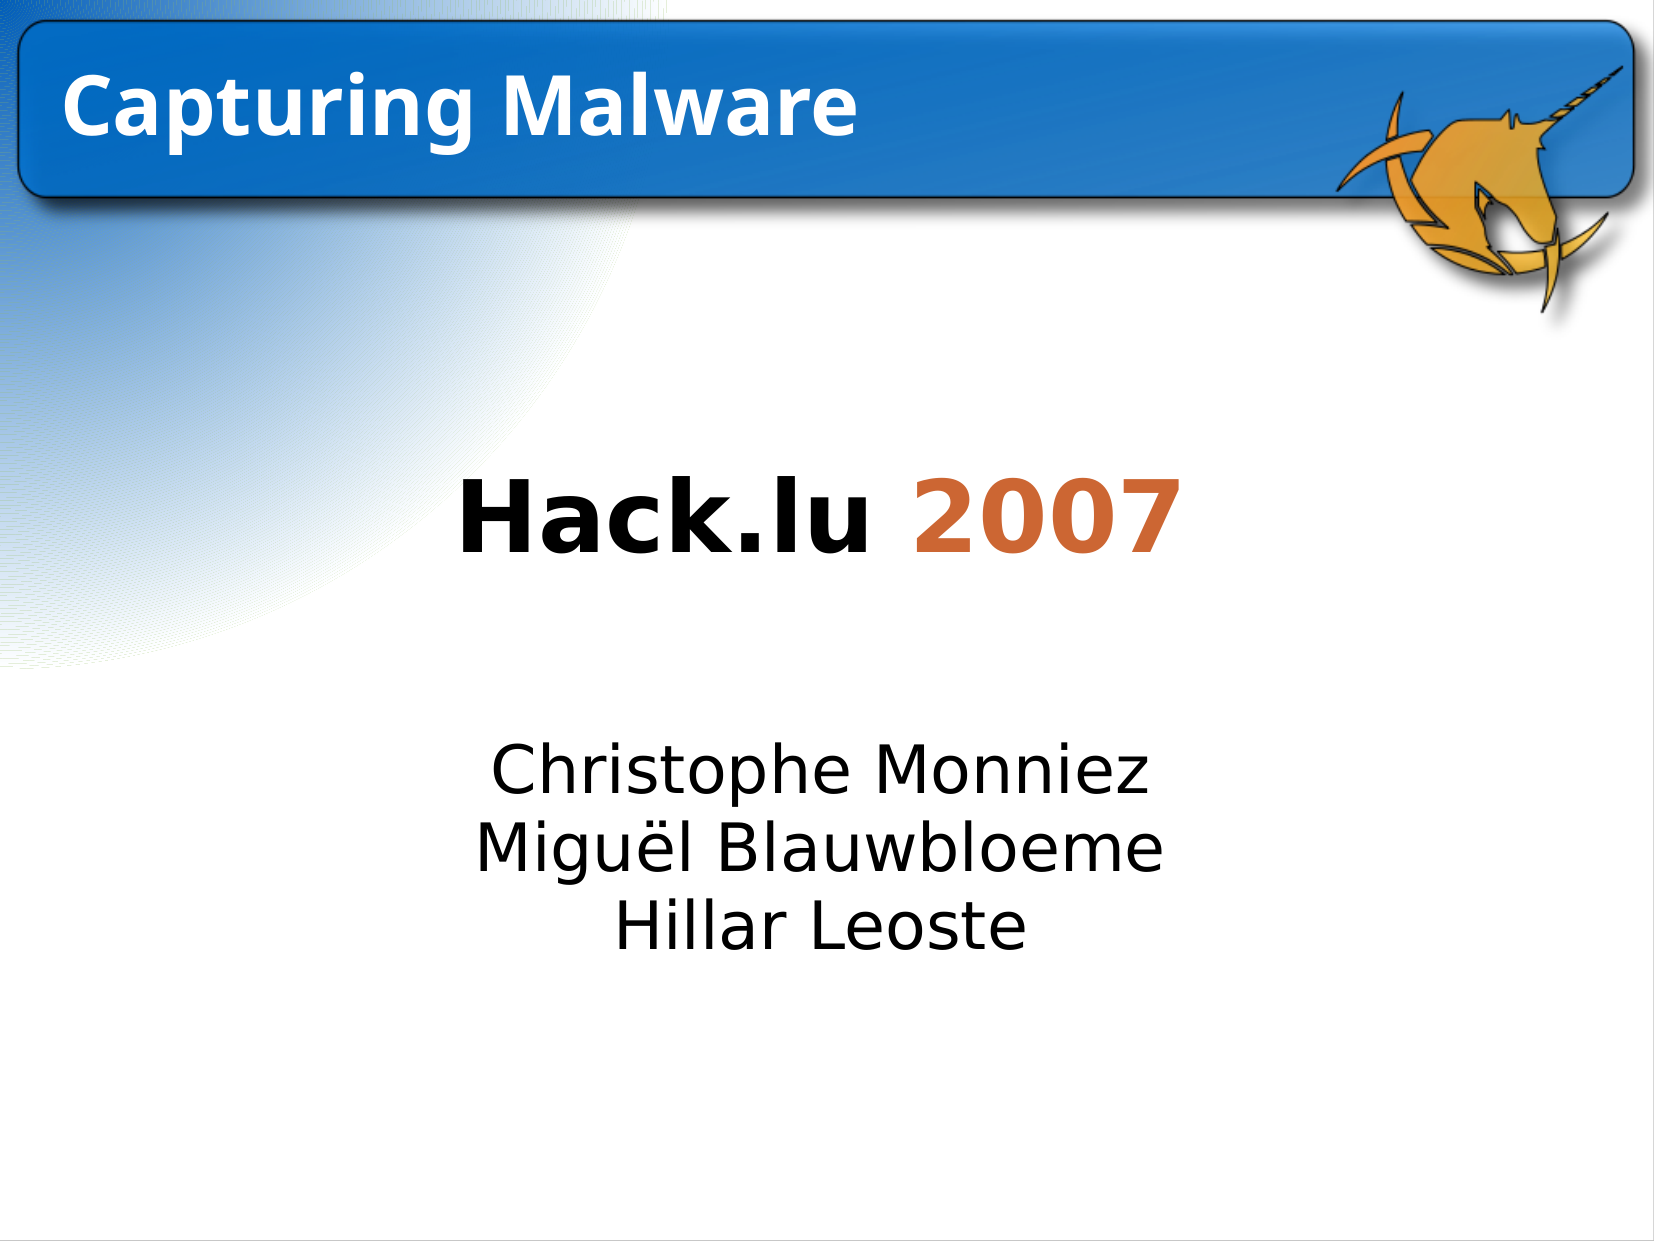

# Capturing Malware
Hack.lu 2007
Christophe Monniez
Miguël Blauwbloeme
Hillar Leoste